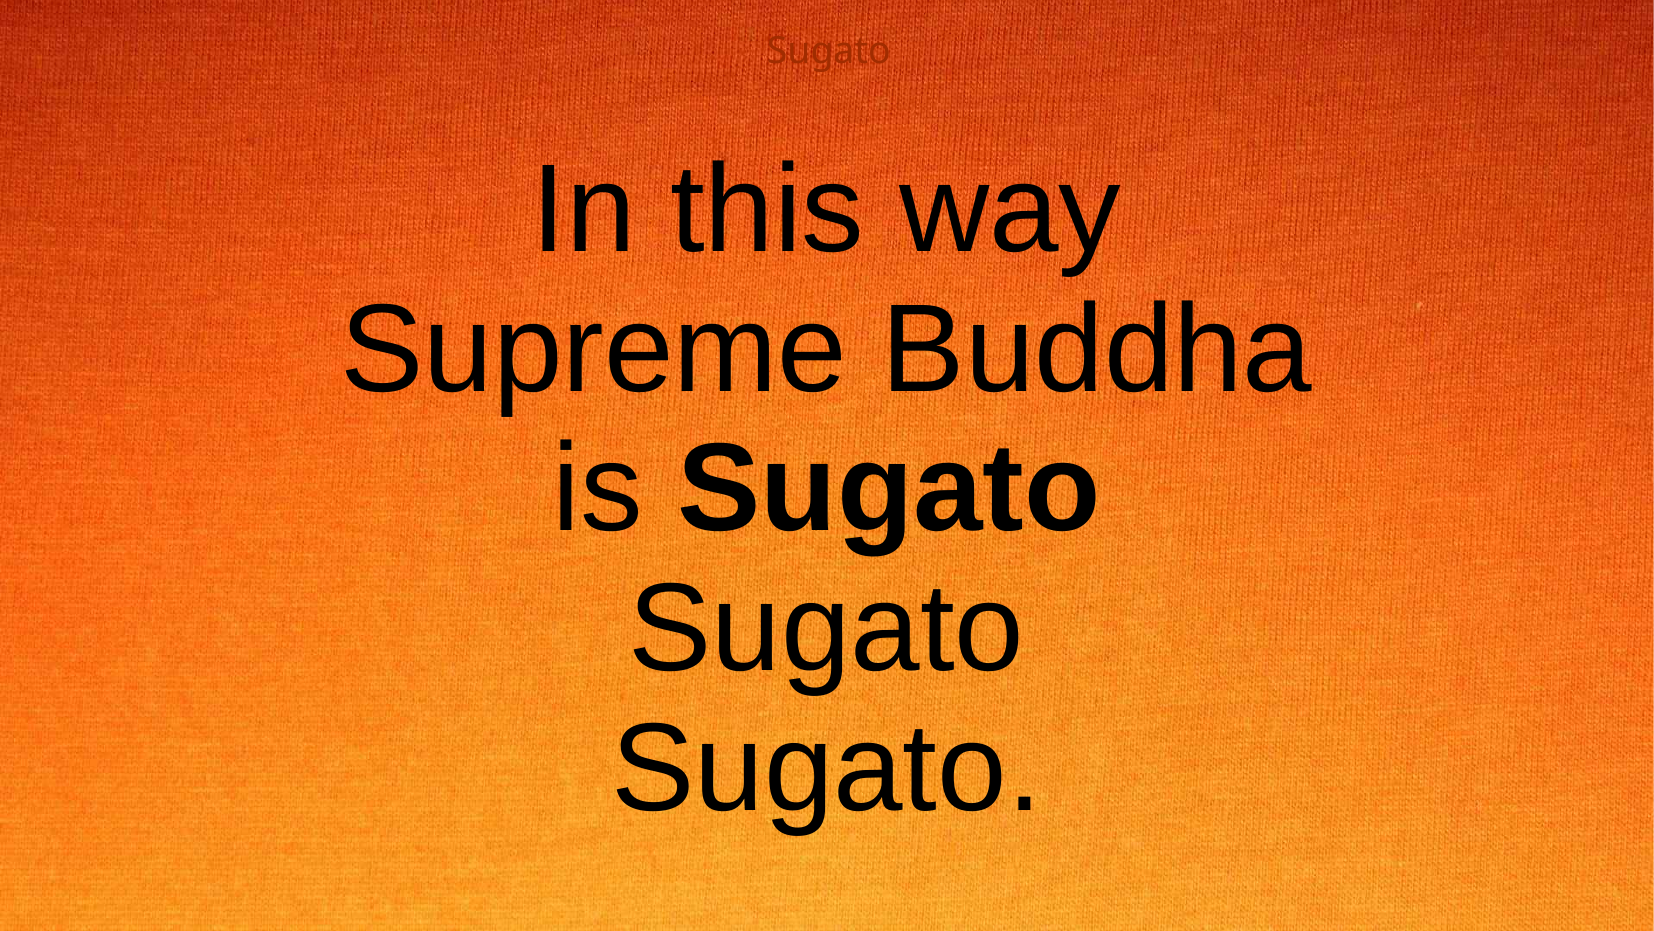

Sugato
# In this way
Supreme Buddha
is Sugato
Sugato
Sugato.